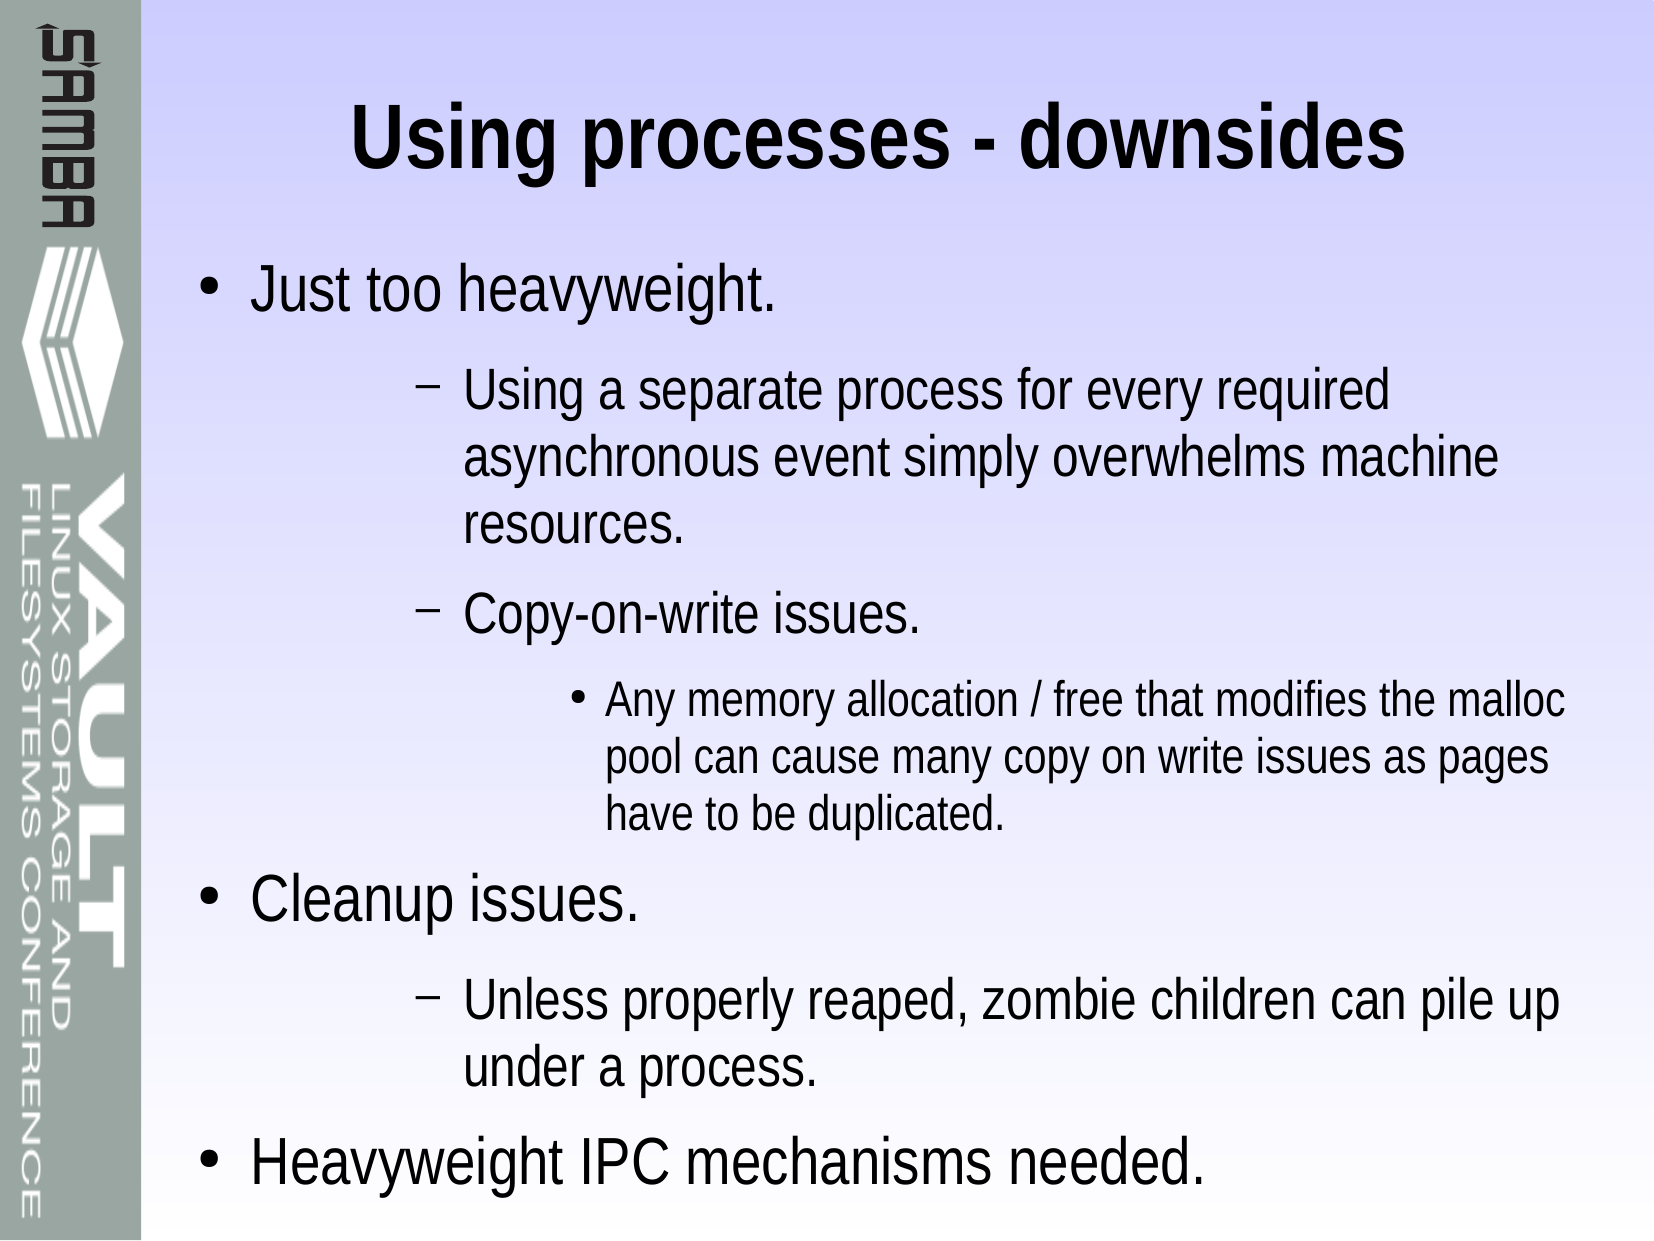

# Using processes - downsides
Just too heavyweight.
Using a separate process for every required asynchronous event simply overwhelms machine resources.
Copy-on-write issues.
Any memory allocation / free that modifies the malloc pool can cause many copy on write issues as pages have to be duplicated.
Cleanup issues.
Unless properly reaped, zombie children can pile up under a process.
Heavyweight IPC mechanisms needed.